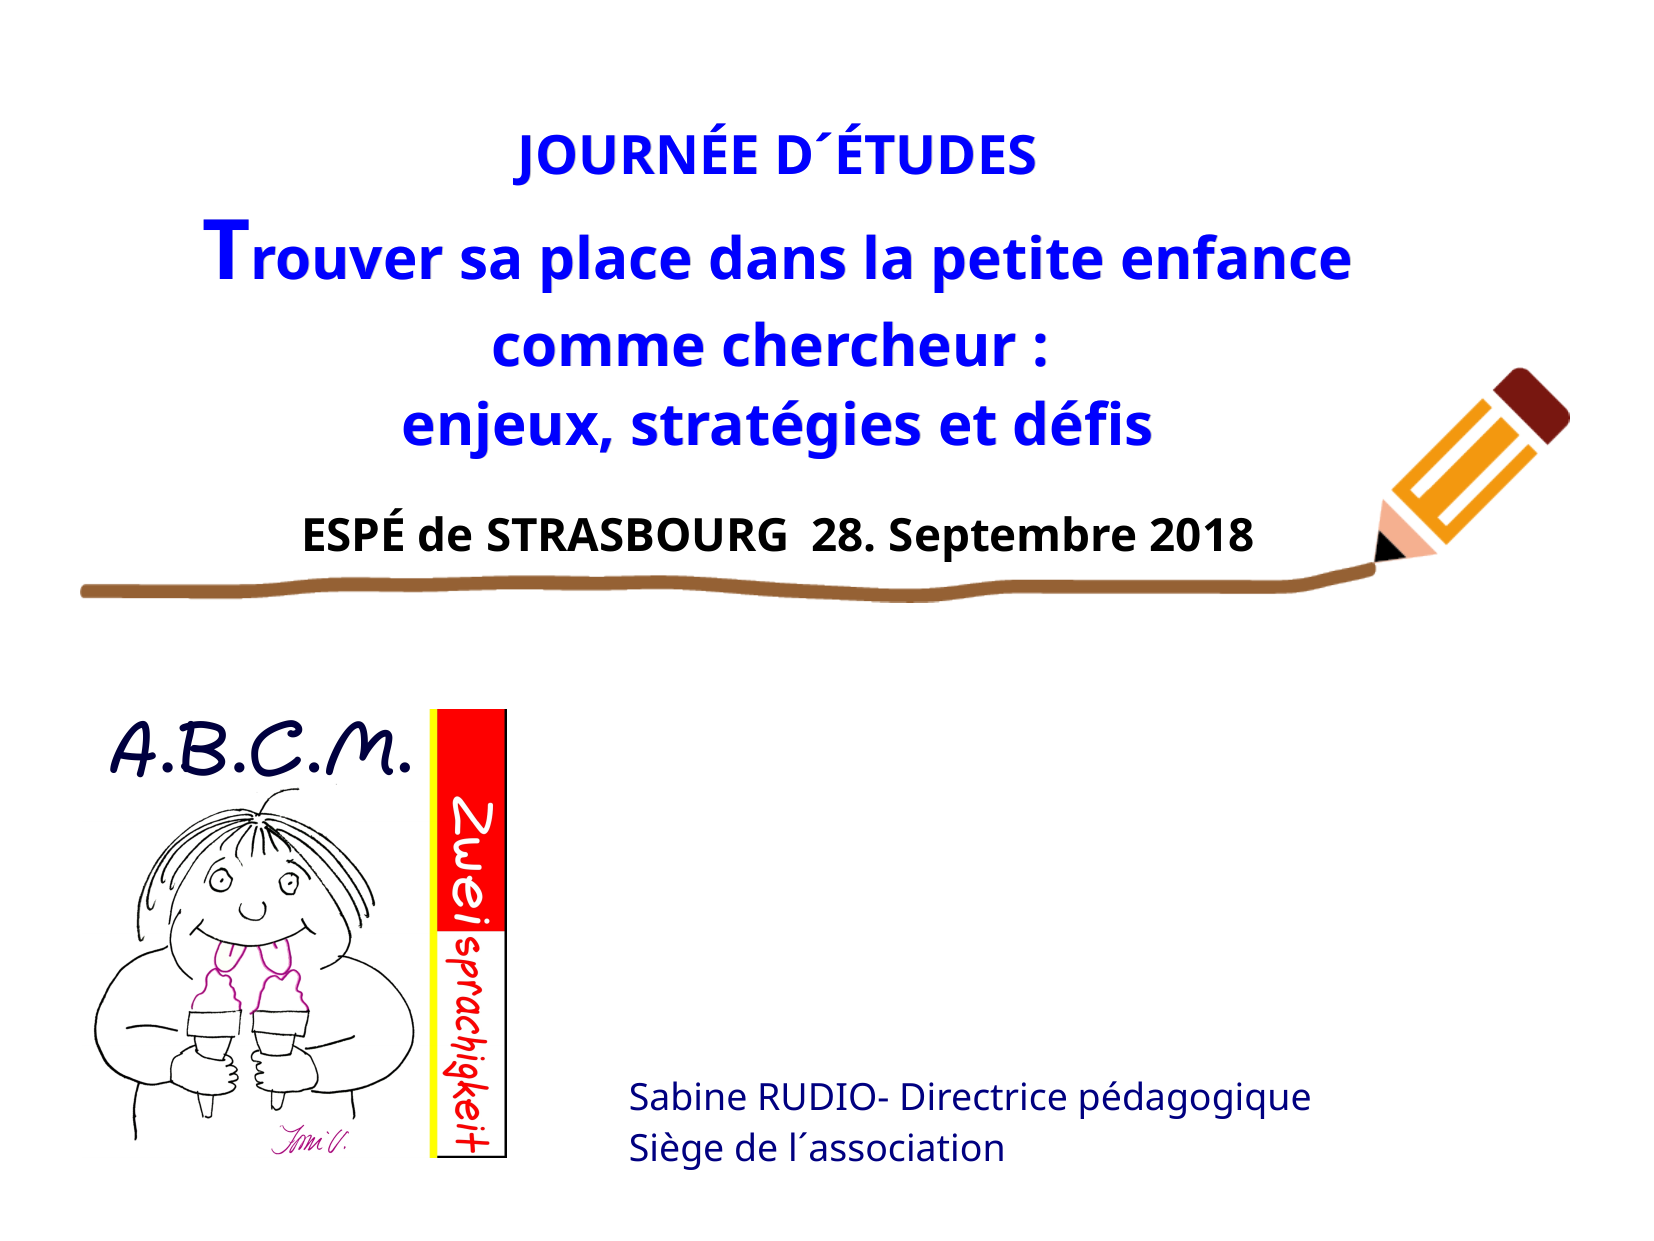

# JOURNÉE D´ÉTUDES Trouver sa place dans la petite enfance comme chercheur : enjeux, stratégies et défis ESPÉ de STRASBOURG 28. Septembre 2018
Sabine RUDIO- Directrice pédagogique
Siège de l´association